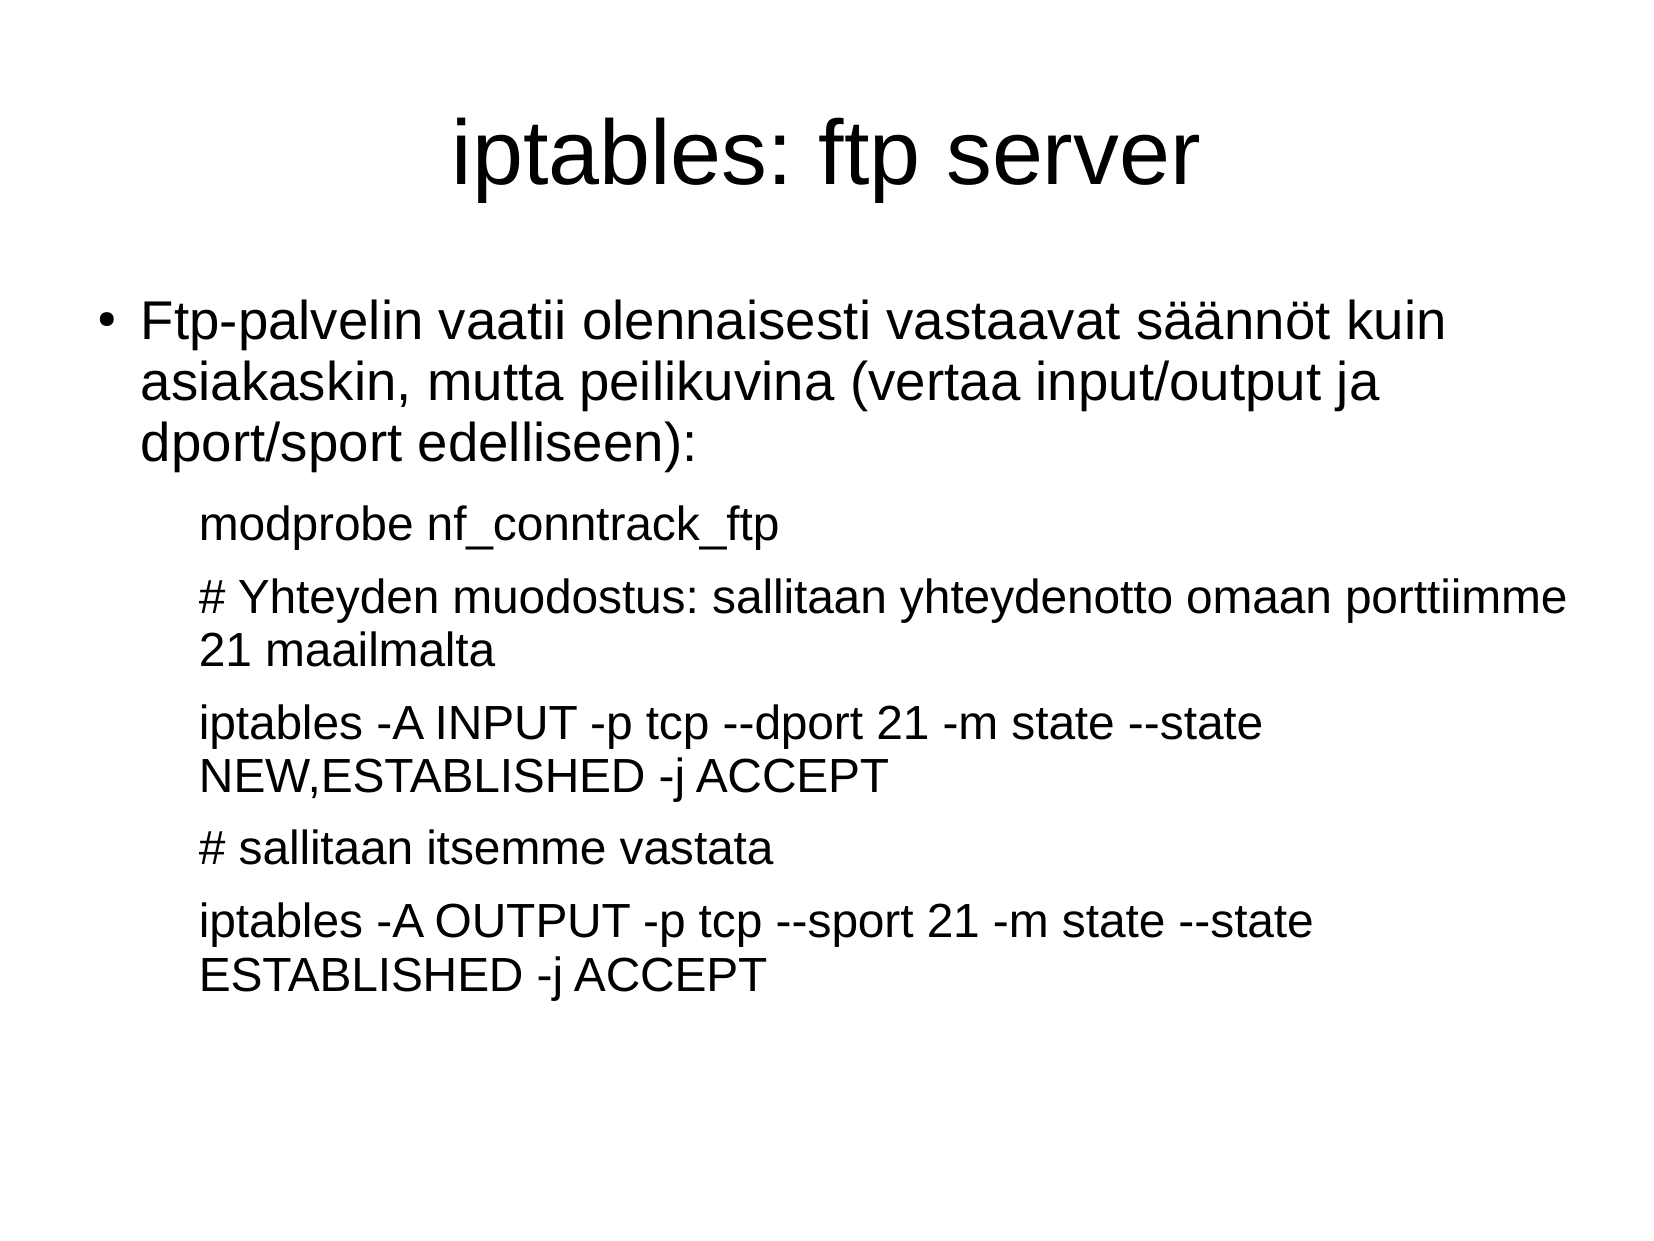

# iptables: ftp server
Ftp-palvelin vaatii olennaisesti vastaavat säännöt kuin asiakaskin, mutta peilikuvina (vertaa input/output ja dport/sport edelliseen):
modprobe nf_conntrack_ftp
# Yhteyden muodostus: sallitaan yhteydenotto omaan porttiimme 21 maailmalta
iptables -A INPUT -p tcp --dport 21 -m state --state NEW,ESTABLISHED -j ACCEPT
# sallitaan itsemme vastata
iptables -A OUTPUT -p tcp --sport 21 -m state --state ESTABLISHED -j ACCEPT